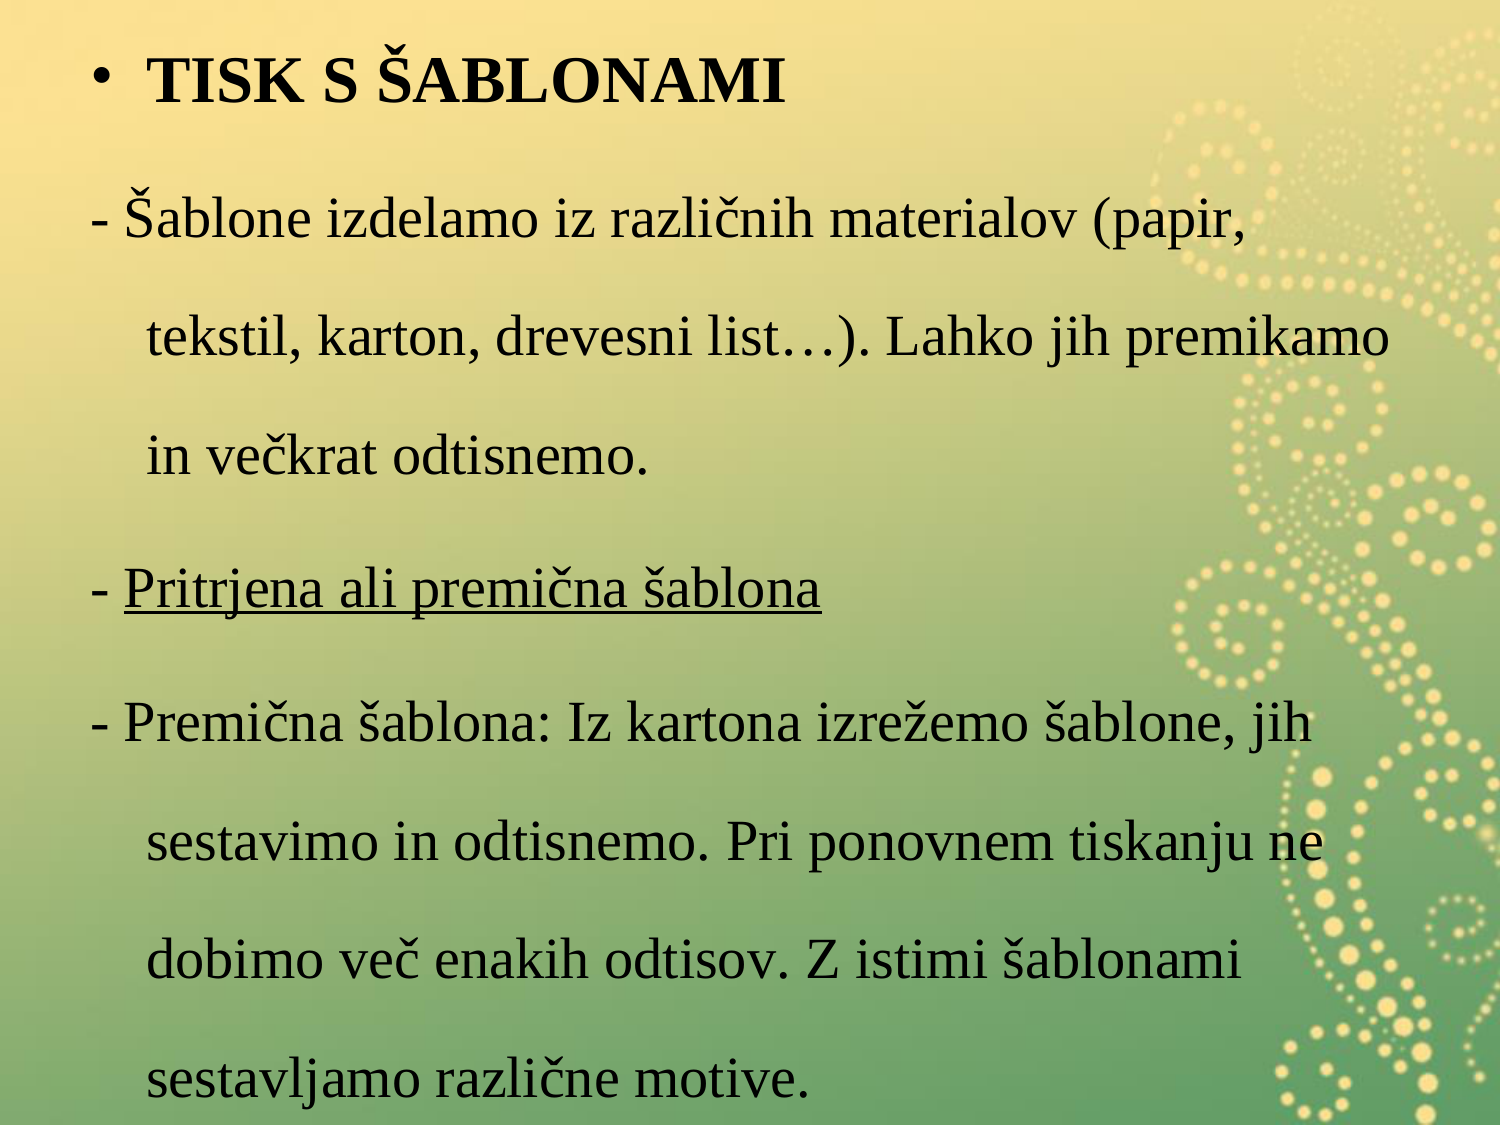

# TISK S ŠABLONAMI
- Šablone izdelamo iz različnih materialov (papir, tekstil, karton, drevesni list…). Lahko jih premikamo in večkrat odtisnemo.
- Pritrjena ali premična šablona
- Premična šablona: Iz kartona izrežemo šablone, jih sestavimo in odtisnemo. Pri ponovnem tiskanju ne dobimo več enakih odtisov. Z istimi šablonami sestavljamo različne motive.